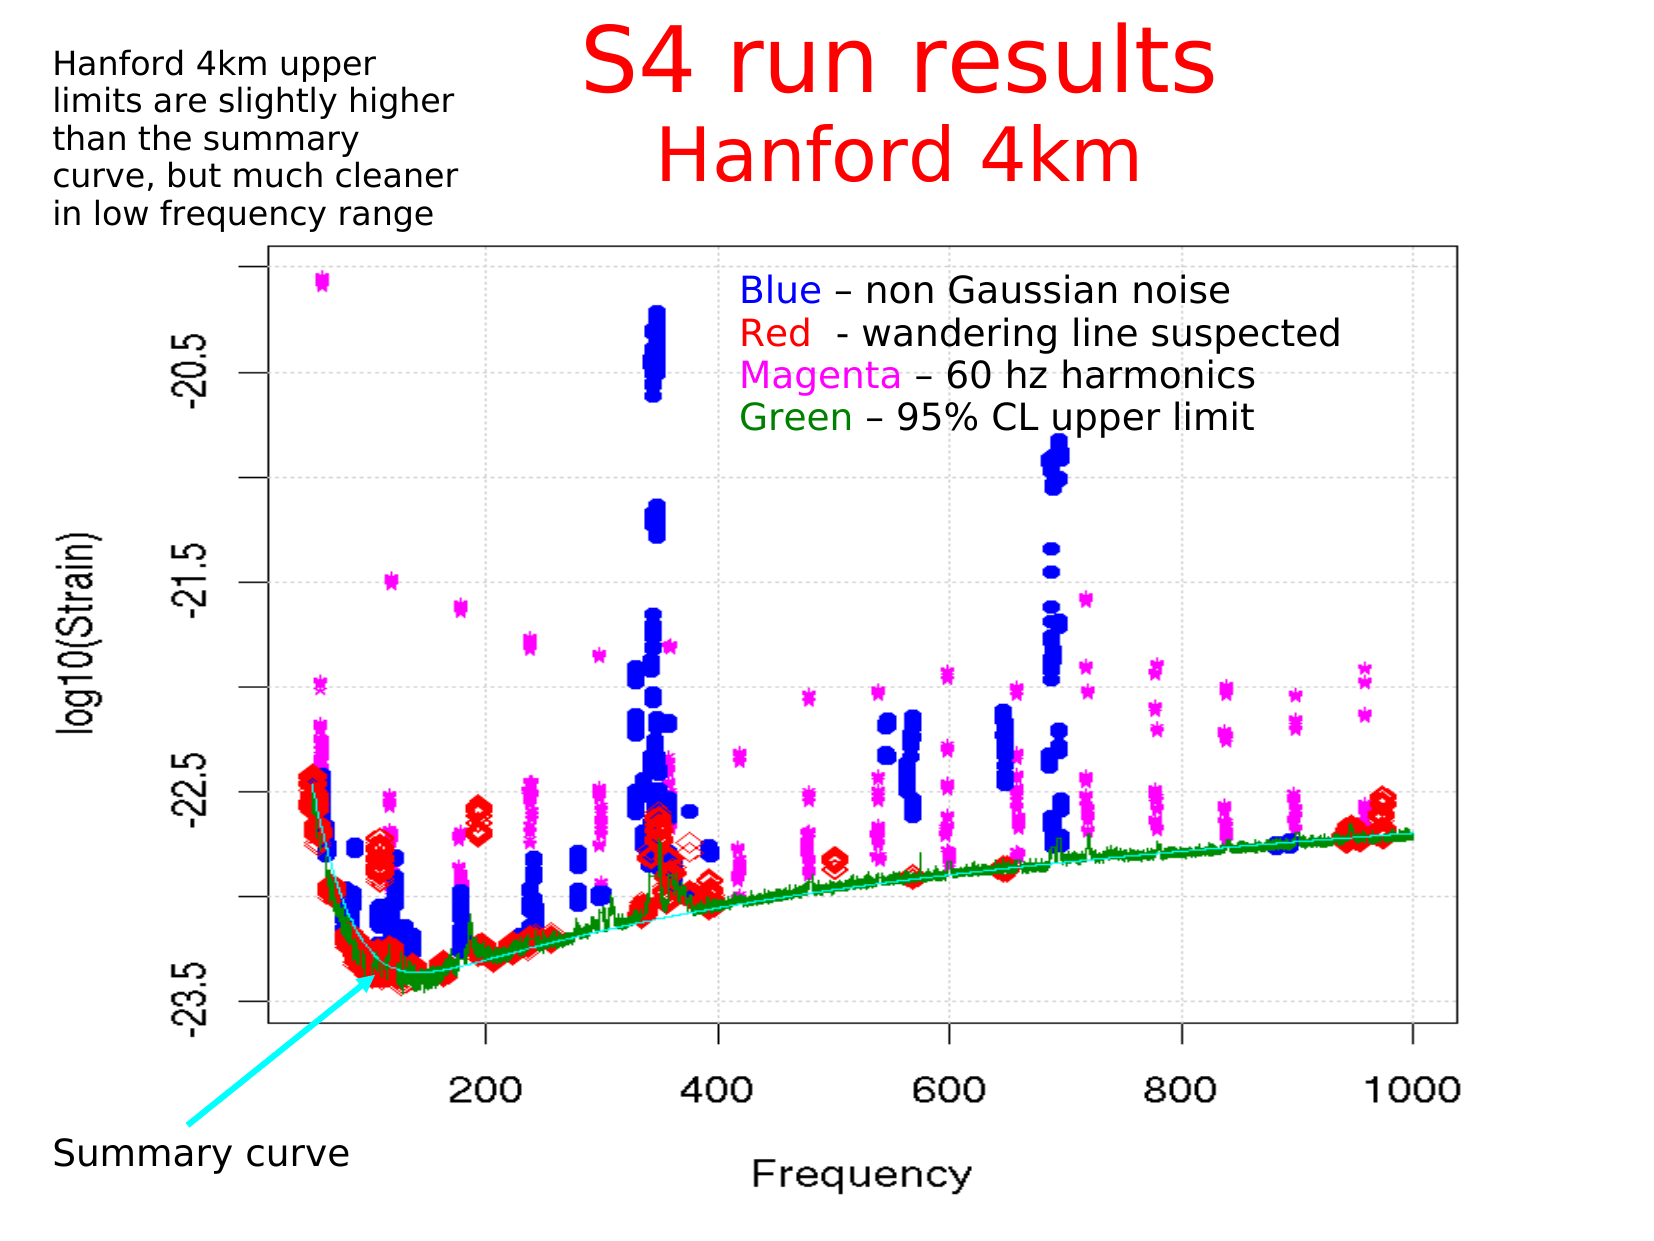

# S4 run results Hanford 4km
Hanford 4km upper limits are slightly higher than the summary curve, but much cleaner in low frequency range
 Blue – non Gaussian noise
 Red - wandering line suspected
 Magenta – 60 hz harmonics
 Green – 95% CL upper limit
Summary curve